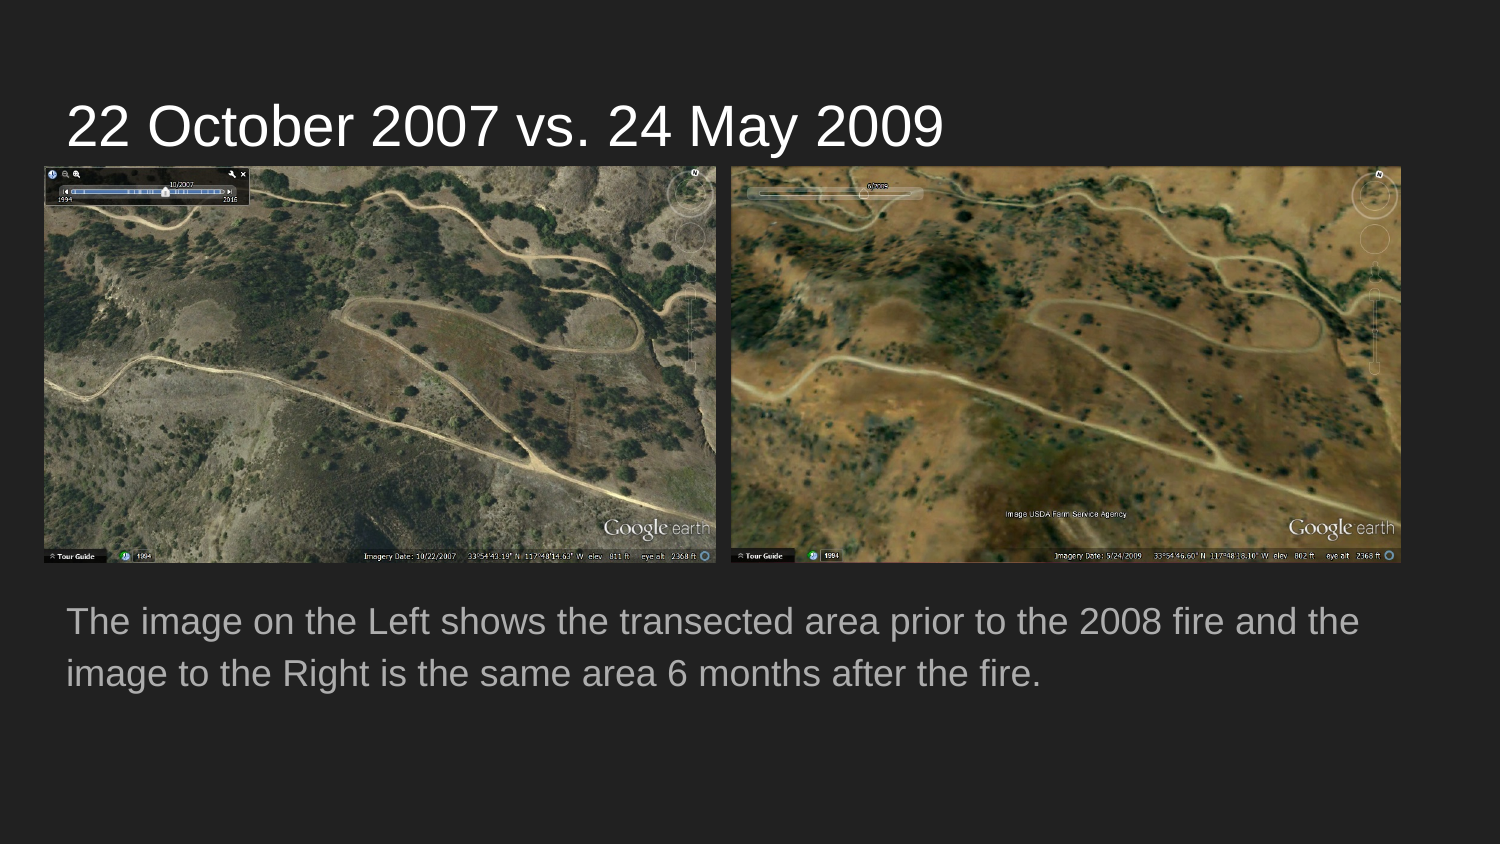

# 22 October 2007 vs. 24 May 2009
The image on the Left shows the transected area prior to the 2008 fire and the image to the Right is the same area 6 months after the fire.